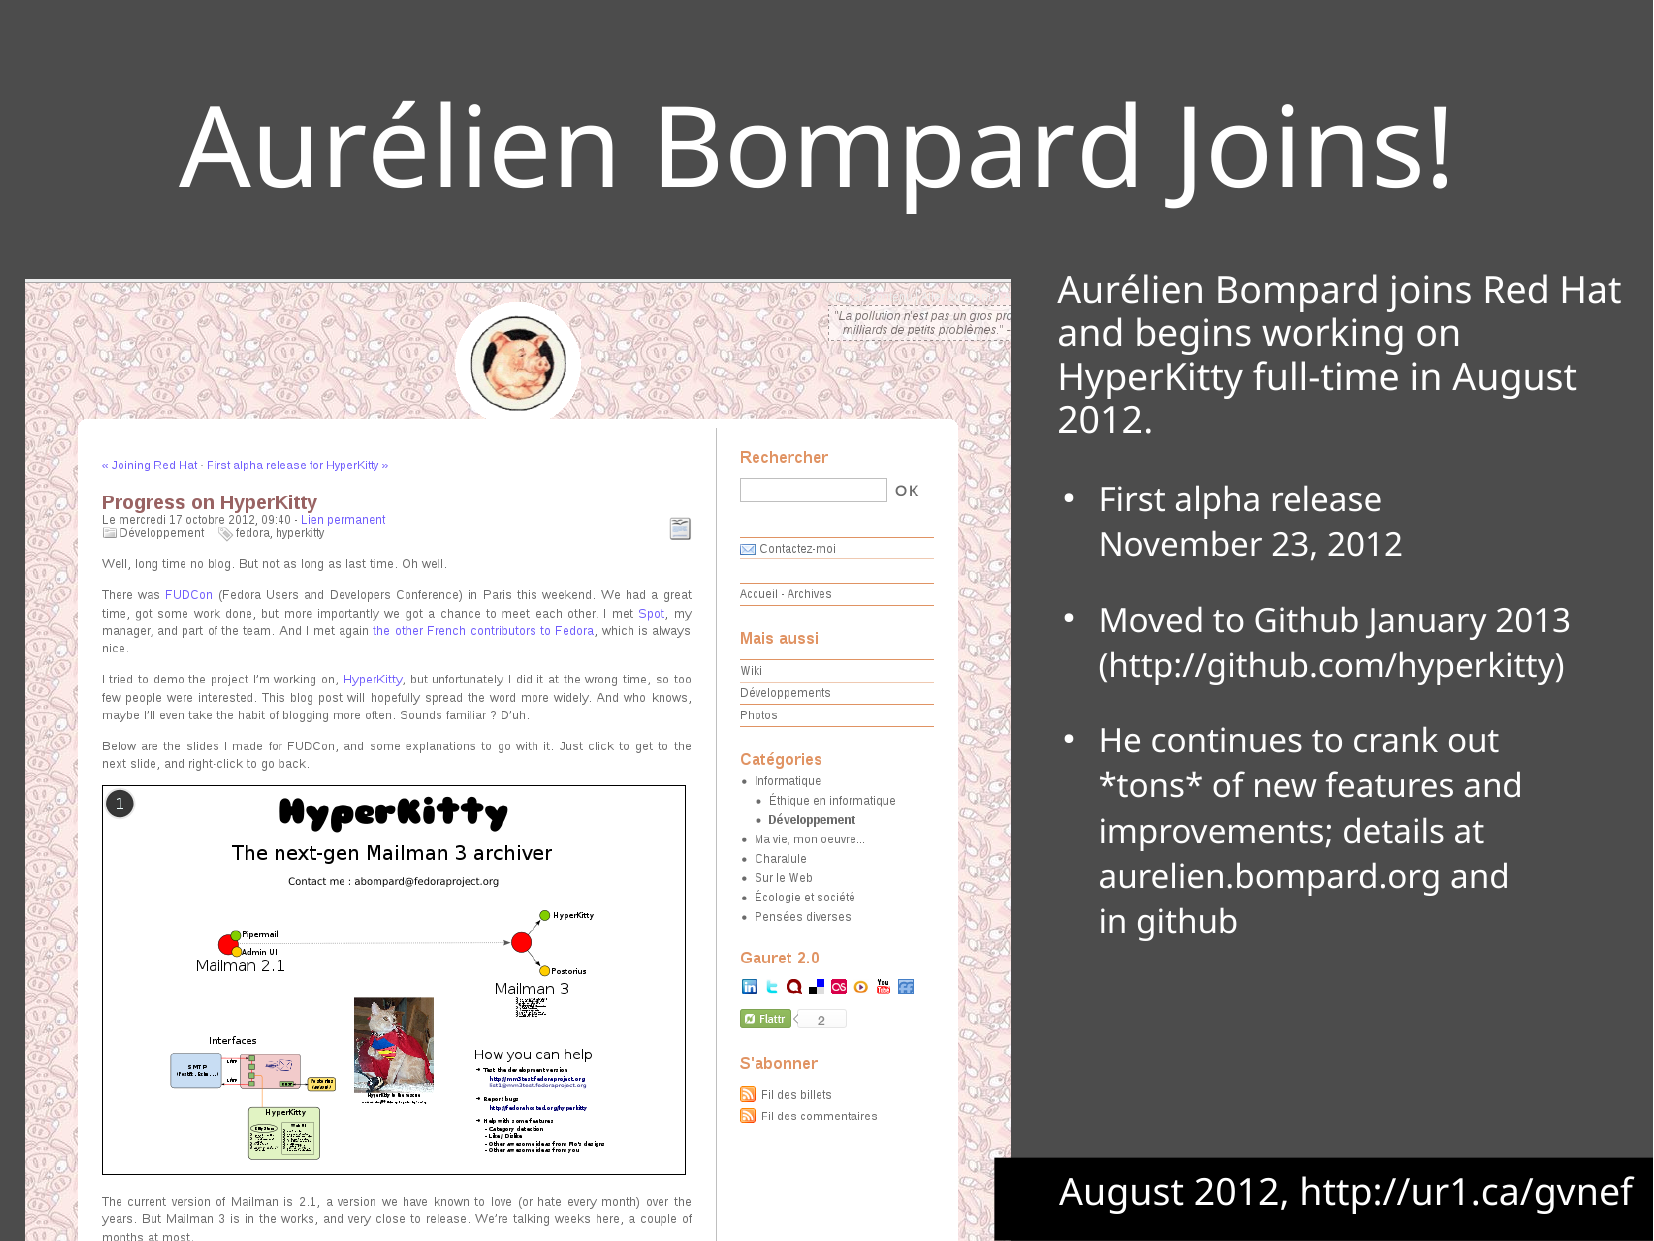

# Aurélien Bompard Joins!
Aurélien Bompard joins Red Hat
and begins working on
HyperKitty full-time in August
2012.
First alpha release
November 23, 2012
Moved to Github January 2013
(http://github.com/hyperkitty)
He continues to crank out
*tons* of new features and
improvements; details at
aurelien.bompard.org and
in github
August 2012, http://ur1.ca/gvnef